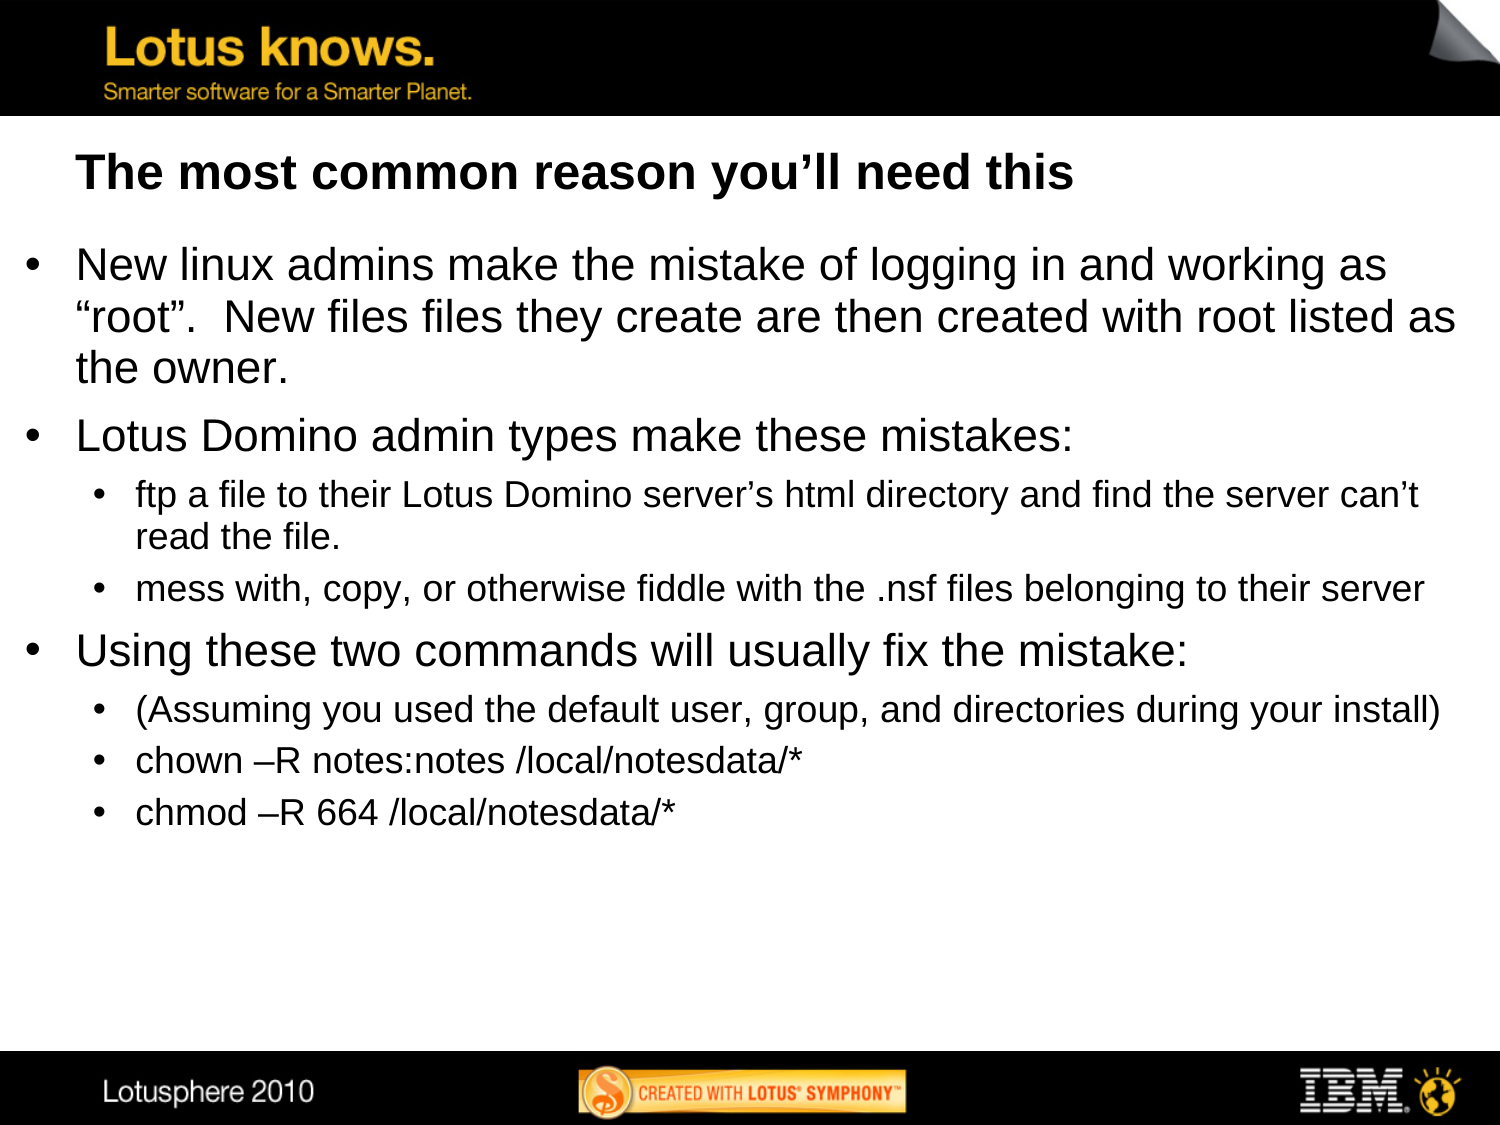

# The most common reason you’ll need this
New linux admins make the mistake of logging in and working as “root”. New files files they create are then created with root listed as the owner.
Lotus Domino admin types make these mistakes:
ftp a file to their Lotus Domino server’s html directory and find the server can’t read the file.
mess with, copy, or otherwise fiddle with the .nsf files belonging to their server
Using these two commands will usually fix the mistake:
(Assuming you used the default user, group, and directories during your install)
chown –R notes:notes /local/notesdata/*
chmod –R 664 /local/notesdata/*